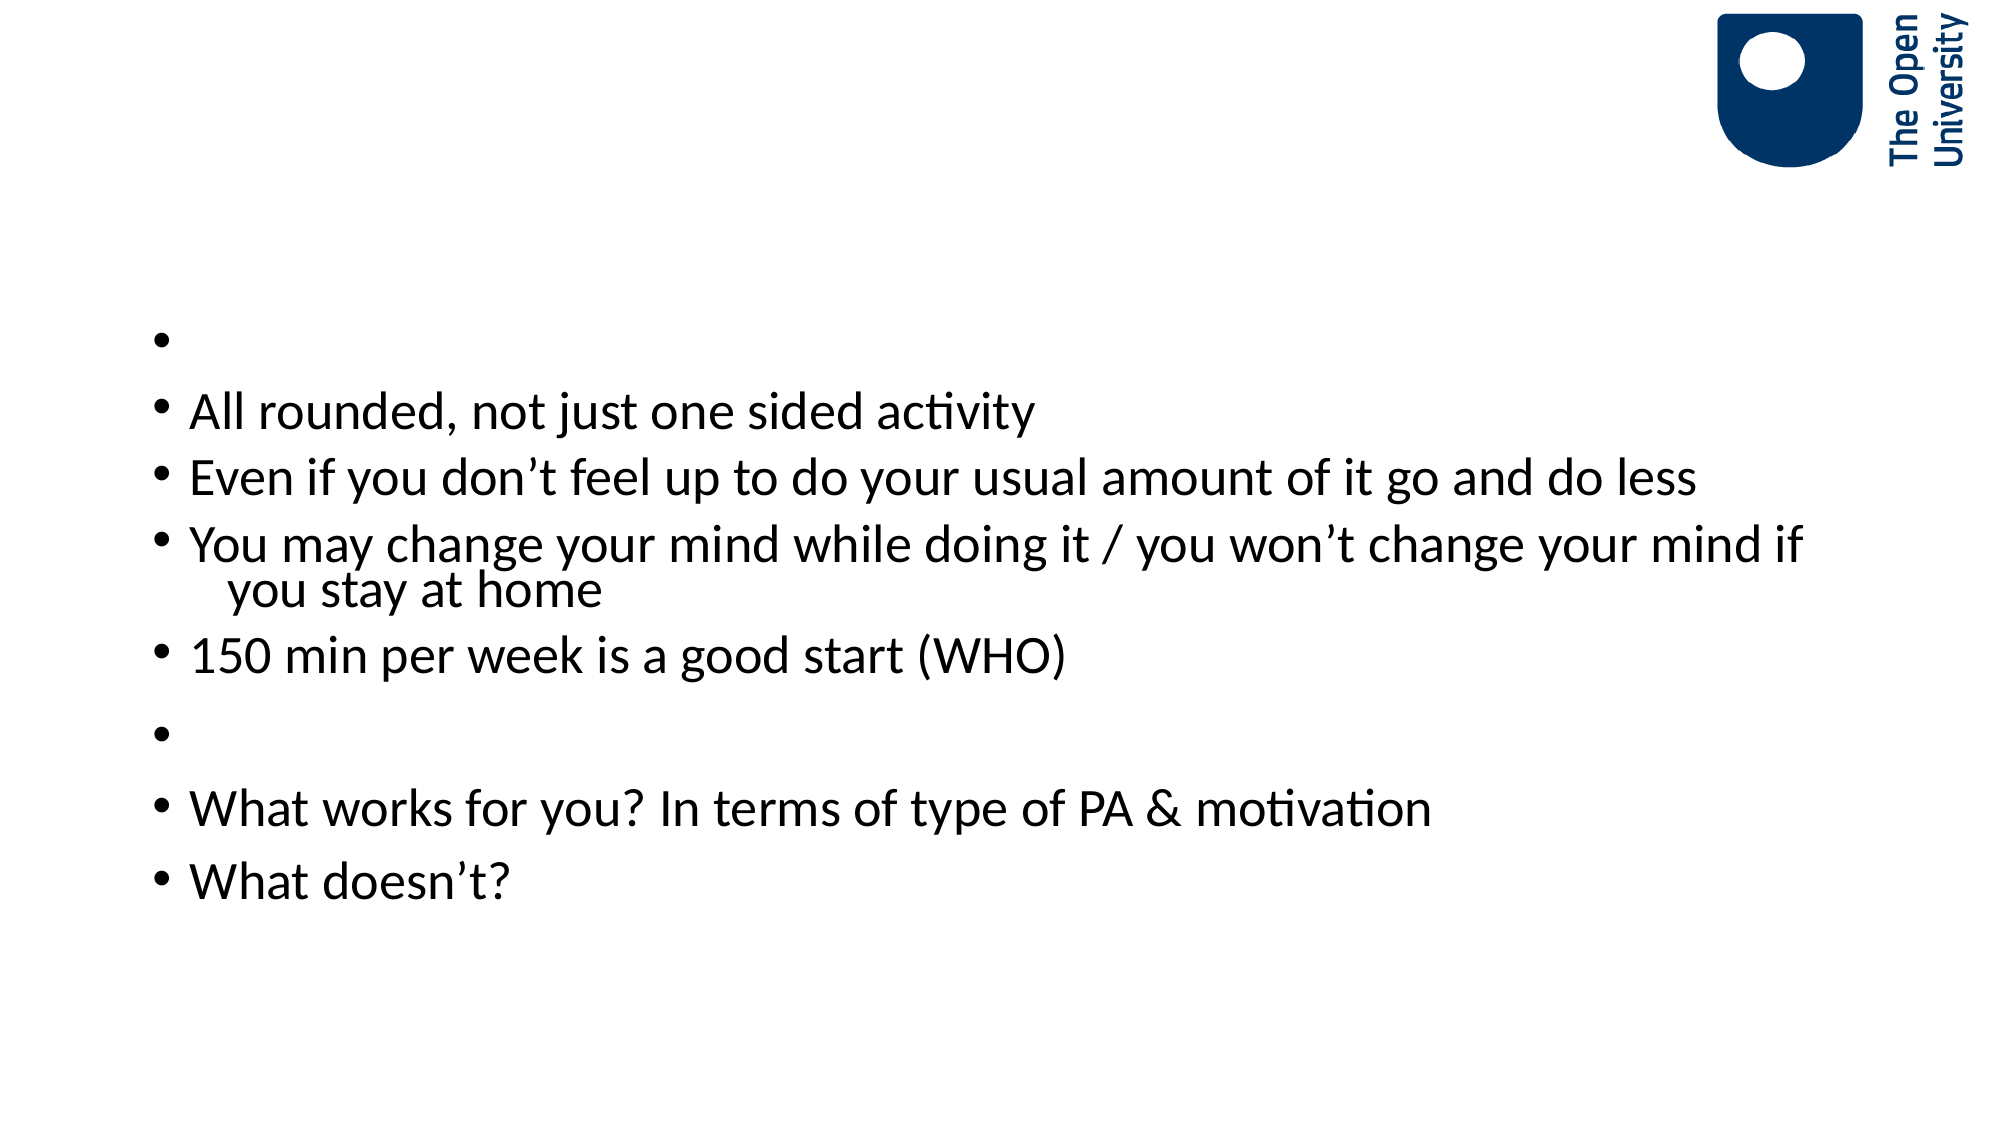

# All rounded, not just one sided activity
Even if you don’t feel up to do your usual amount of it go and do less
You may change your mind while doing it / you won’t change your mind if you stay at home
150 min per week is a good start (WHO)
What works for you? In terms of type of PA & motivation
What doesn’t?